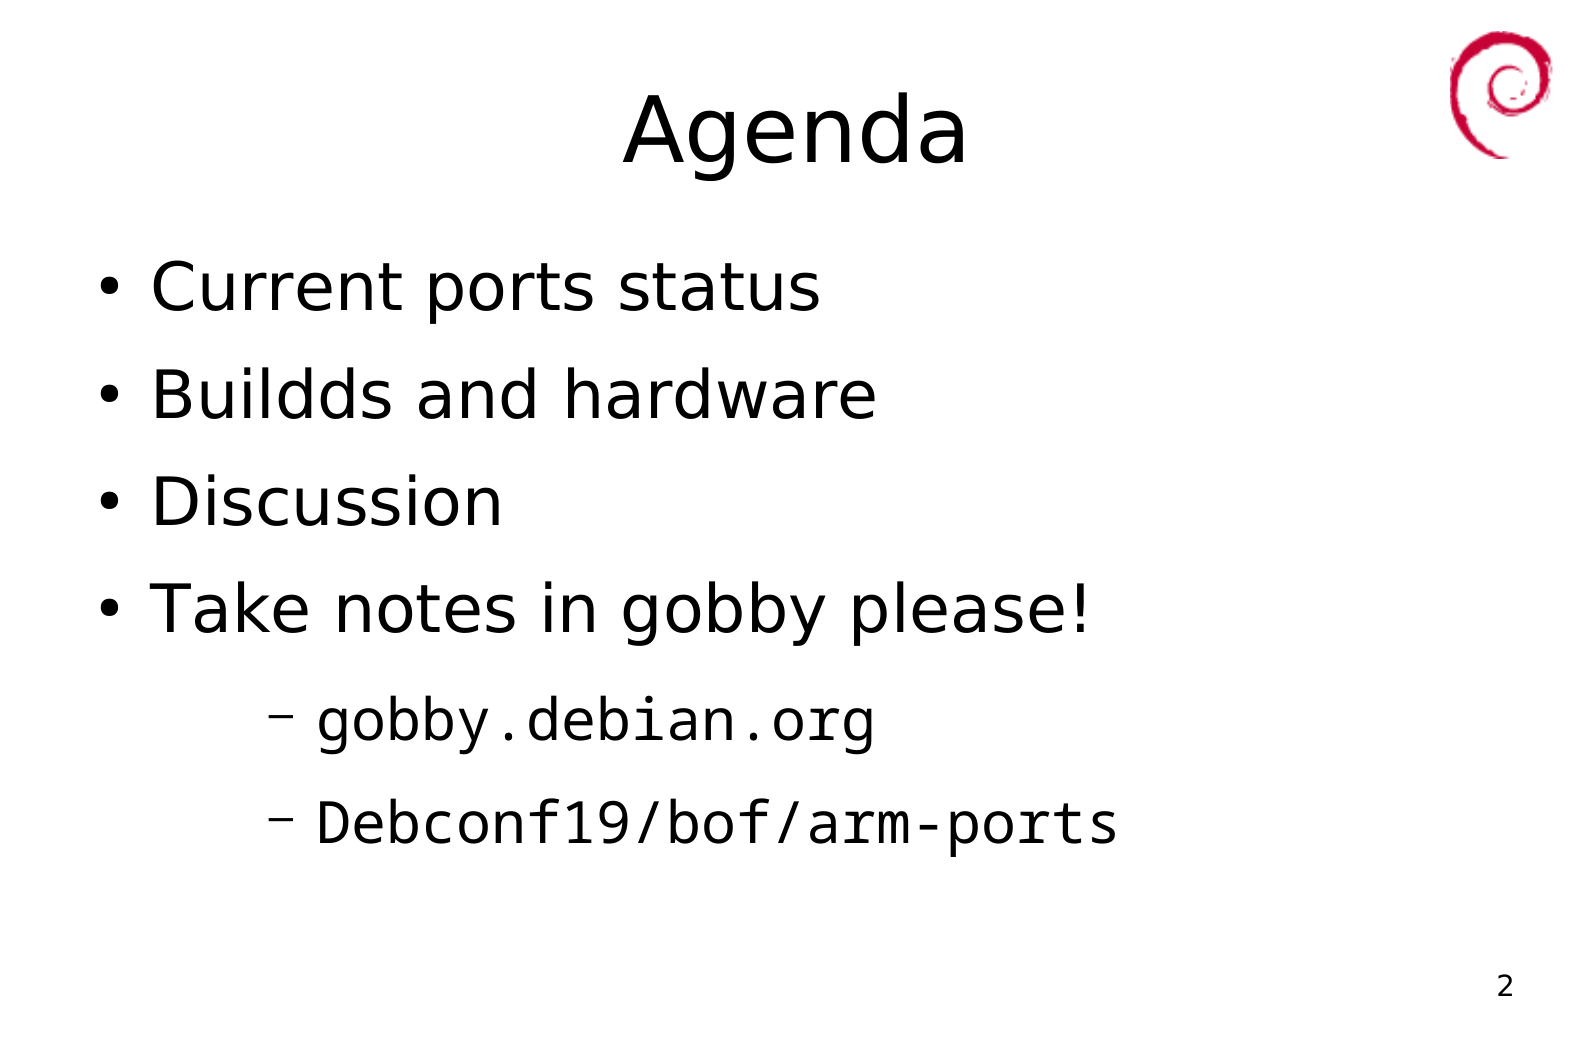

# Agenda
Current ports status
Buildds and hardware
Discussion
Take notes in gobby please!
gobby.debian.org
Debconf19/bof/arm-ports
2